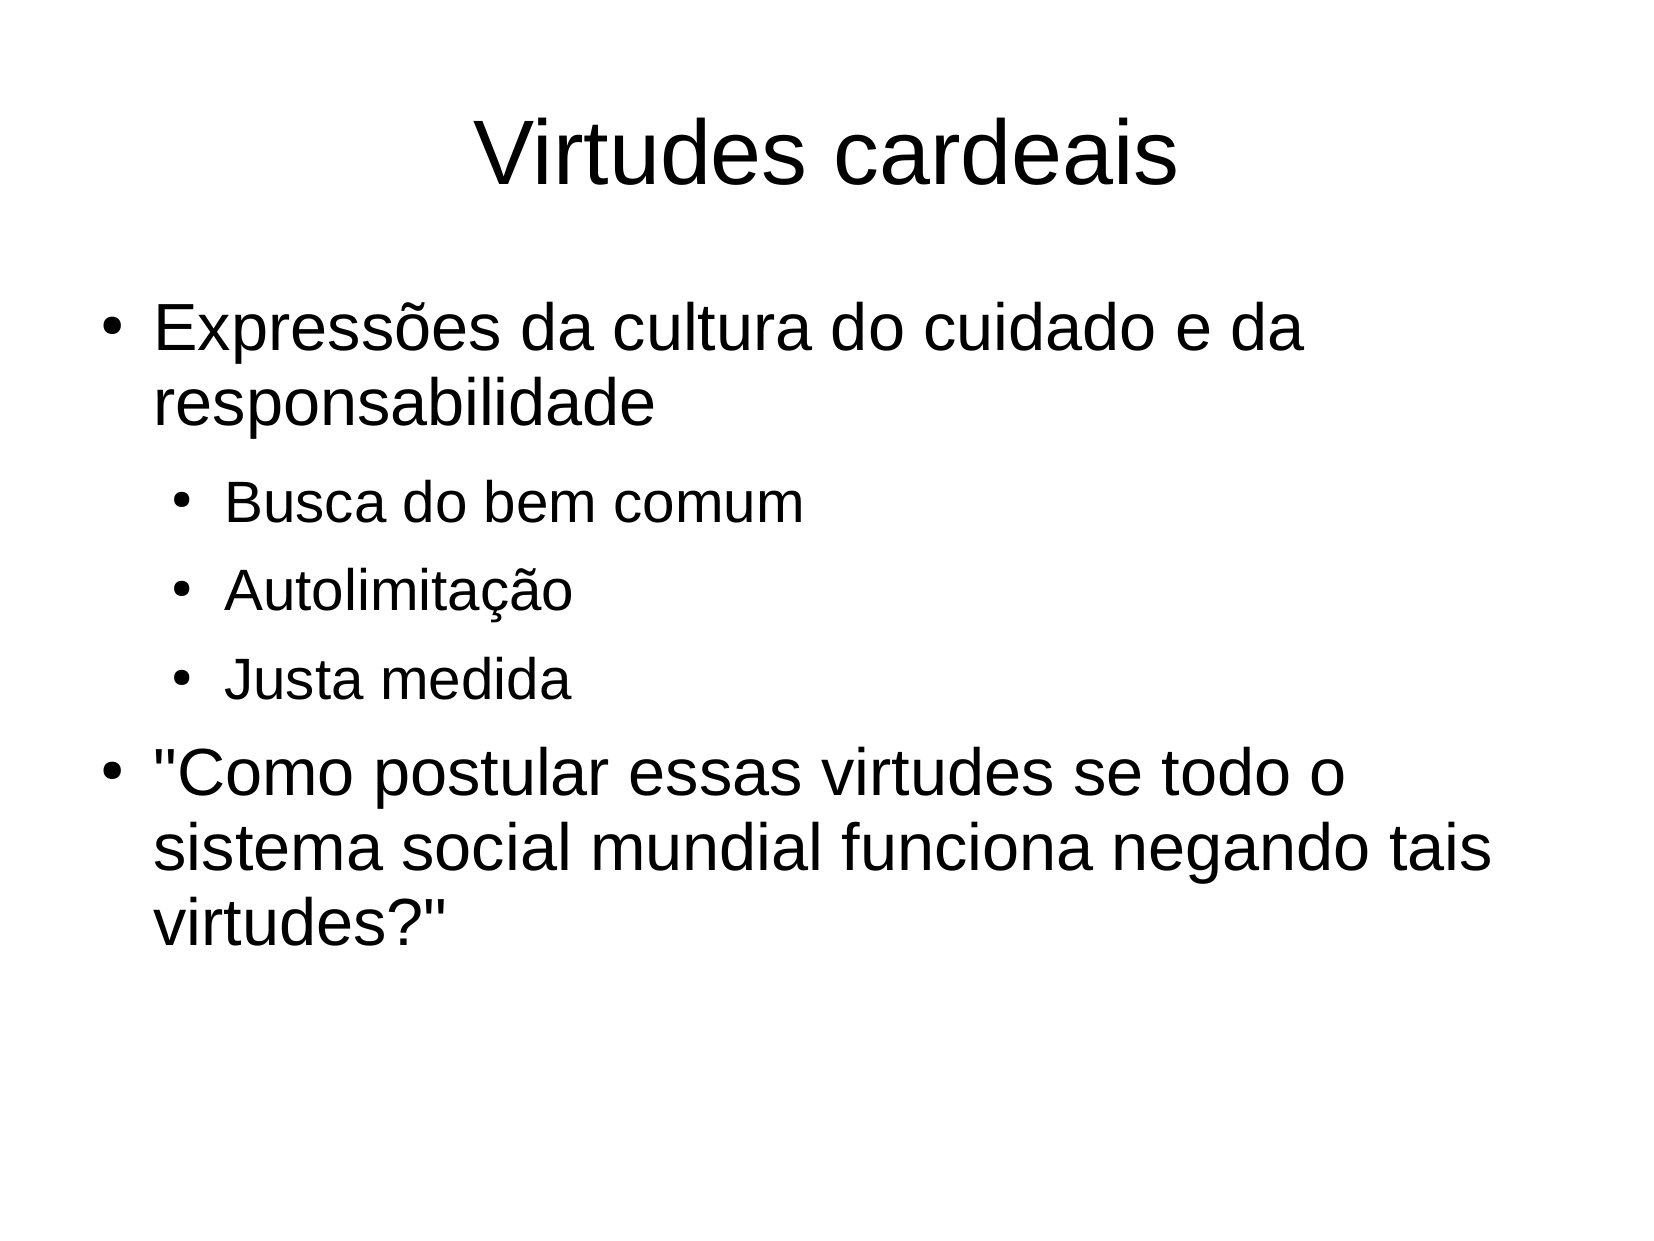

# Virtudes cardeais
Expressões da cultura do cuidado e da responsabilidade
Busca do bem comum
Autolimitação
Justa medida
"Como postular essas virtudes se todo o sistema social mundial funciona negando tais virtudes?"